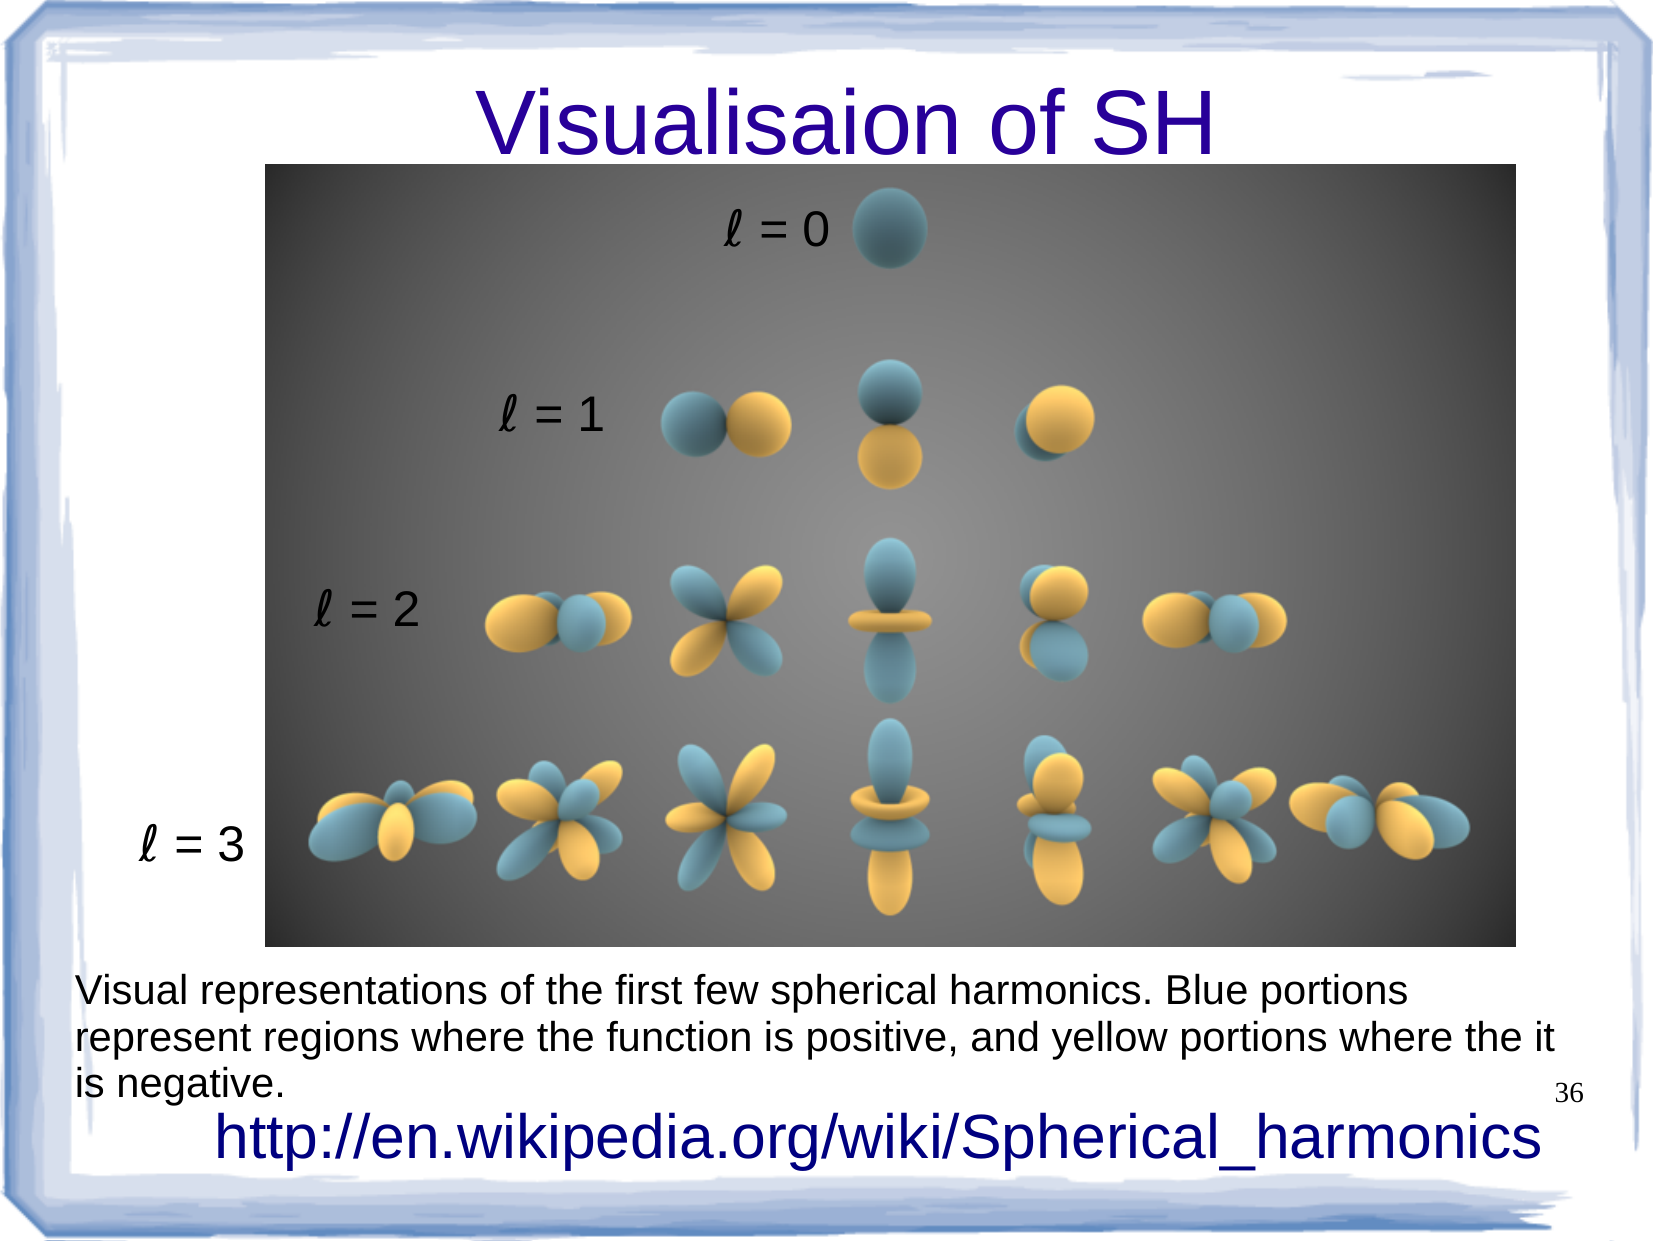

# Visualisaion of SH
ℓ = 0
ℓ = 1
ℓ = 2
ℓ = 3
Visual representations of the first few spherical harmonics. Blue portions represent regions where the function is positive, and yellow portions where the it is negative.
36
http://en.wikipedia.org/wiki/Spherical_harmonics